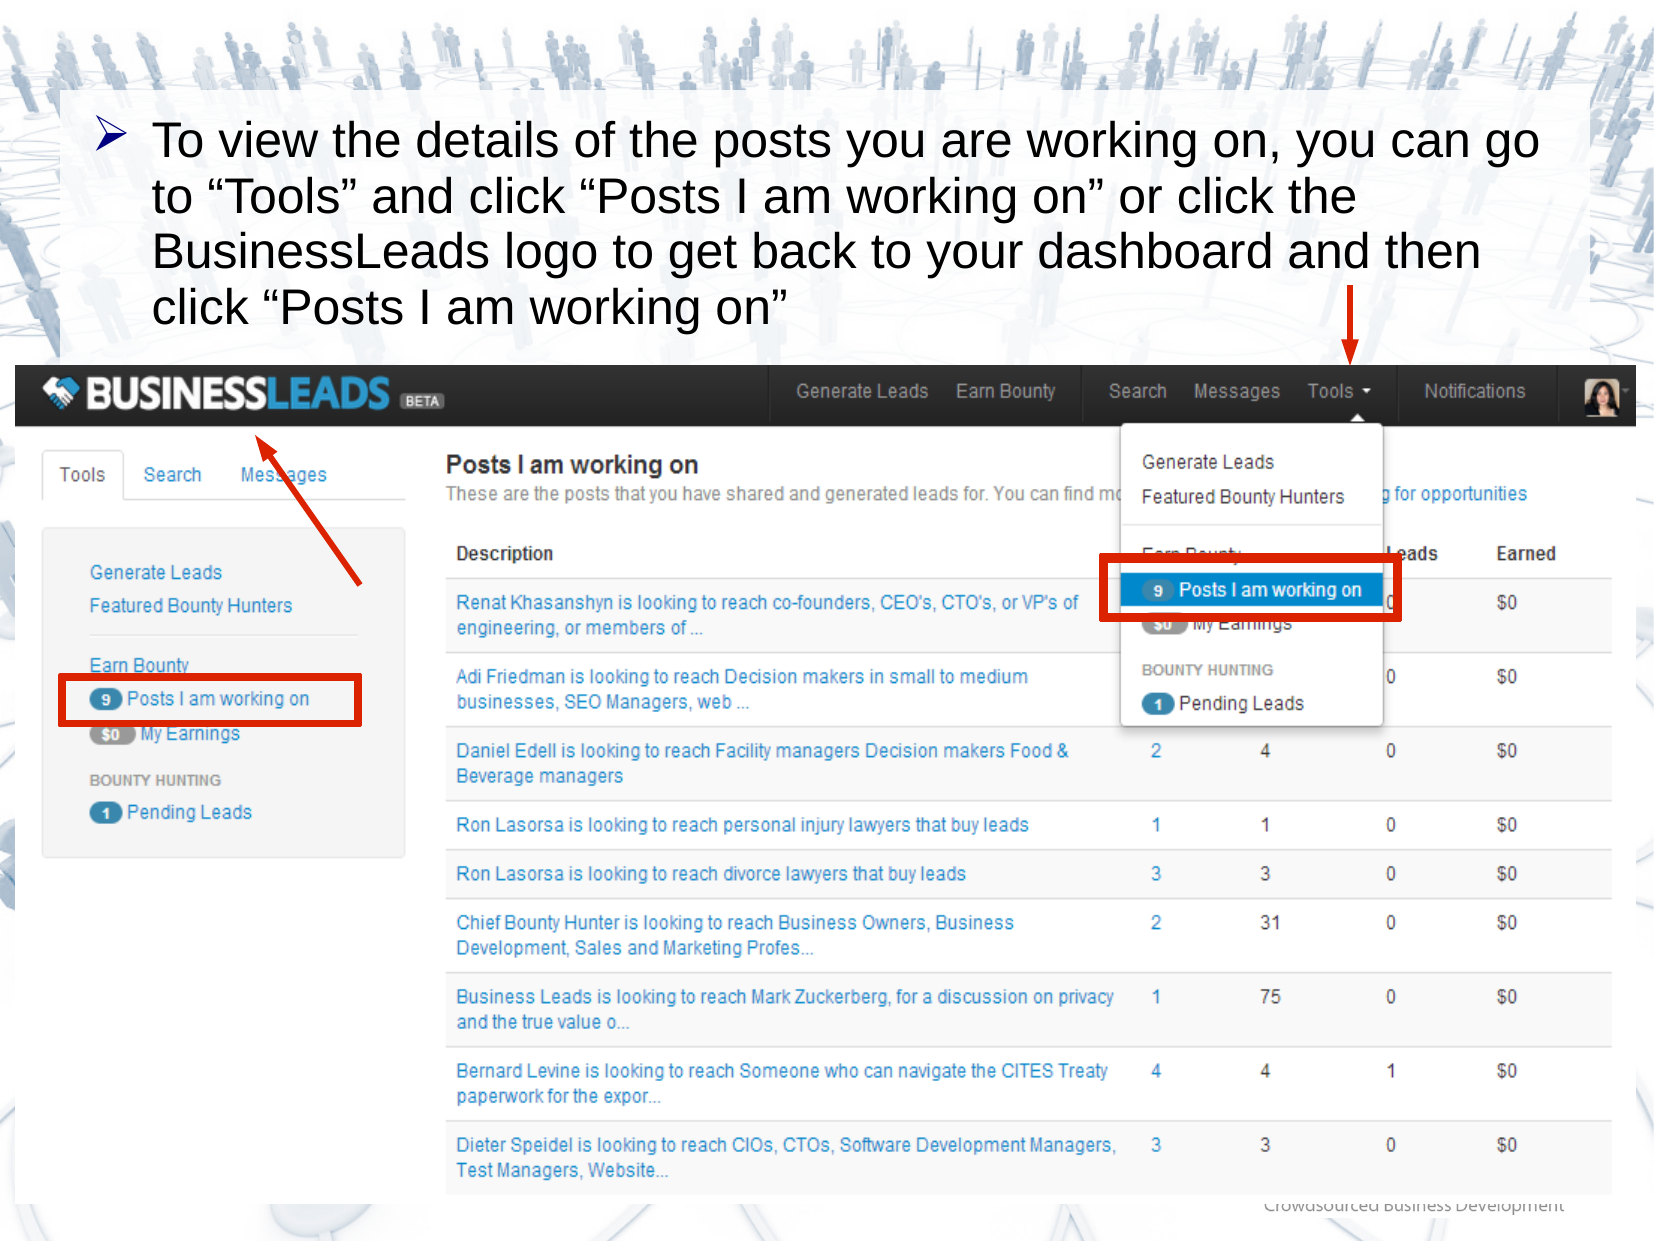

# To view the details of the posts you are working on, you can go to “Tools” and click “Posts I am working on” or click the BusinessLeads logo to get back to your dashboard and then click “Posts I am working on”